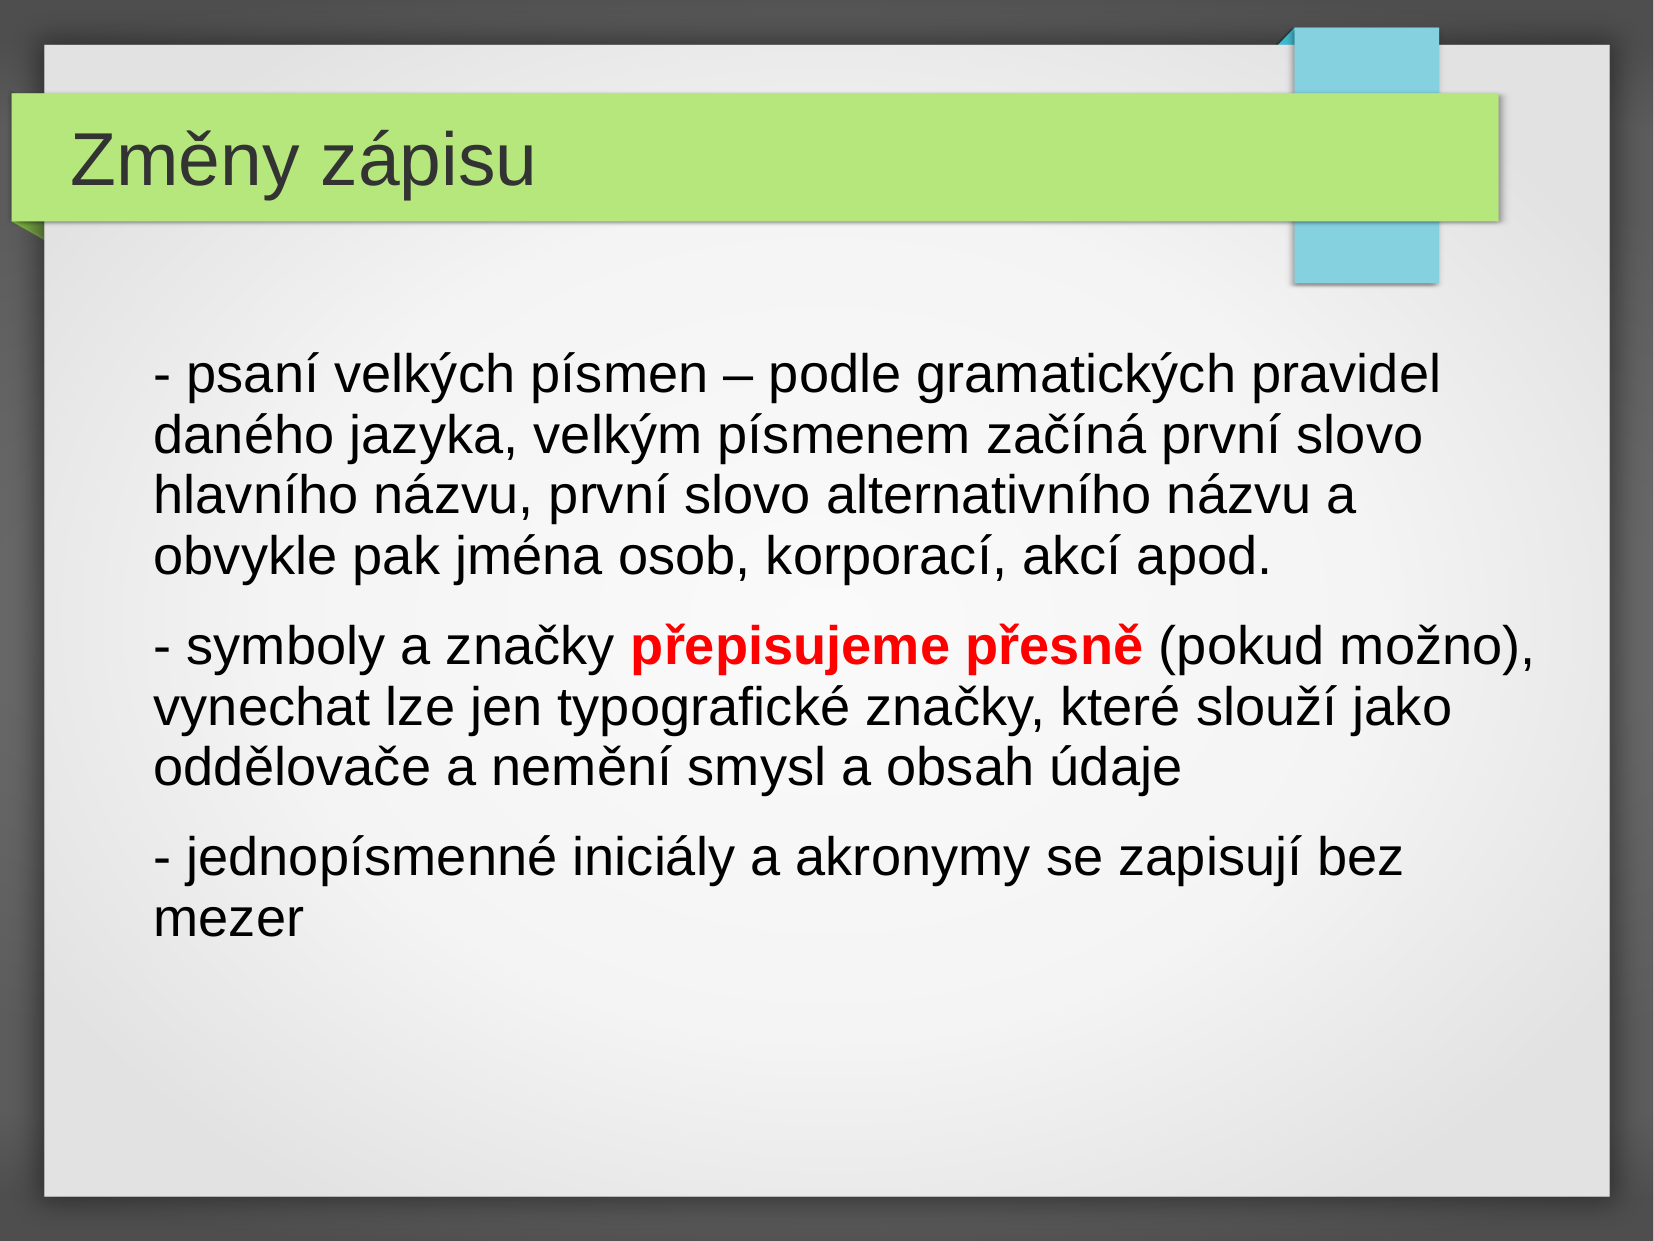

# Změny zápisu
- psaní velkých písmen – podle gramatických pravidel daného jazyka, velkým písmenem začíná první slovo hlavního názvu, první slovo alternativního názvu a obvykle pak jména osob, korporací, akcí apod.
- symboly a značky přepisujeme přesně (pokud možno), vynechat lze jen typografické značky, které slouží jako oddělovače a nemění smysl a obsah údaje
- jednopísmenné iniciály a akronymy se zapisují bez mezer